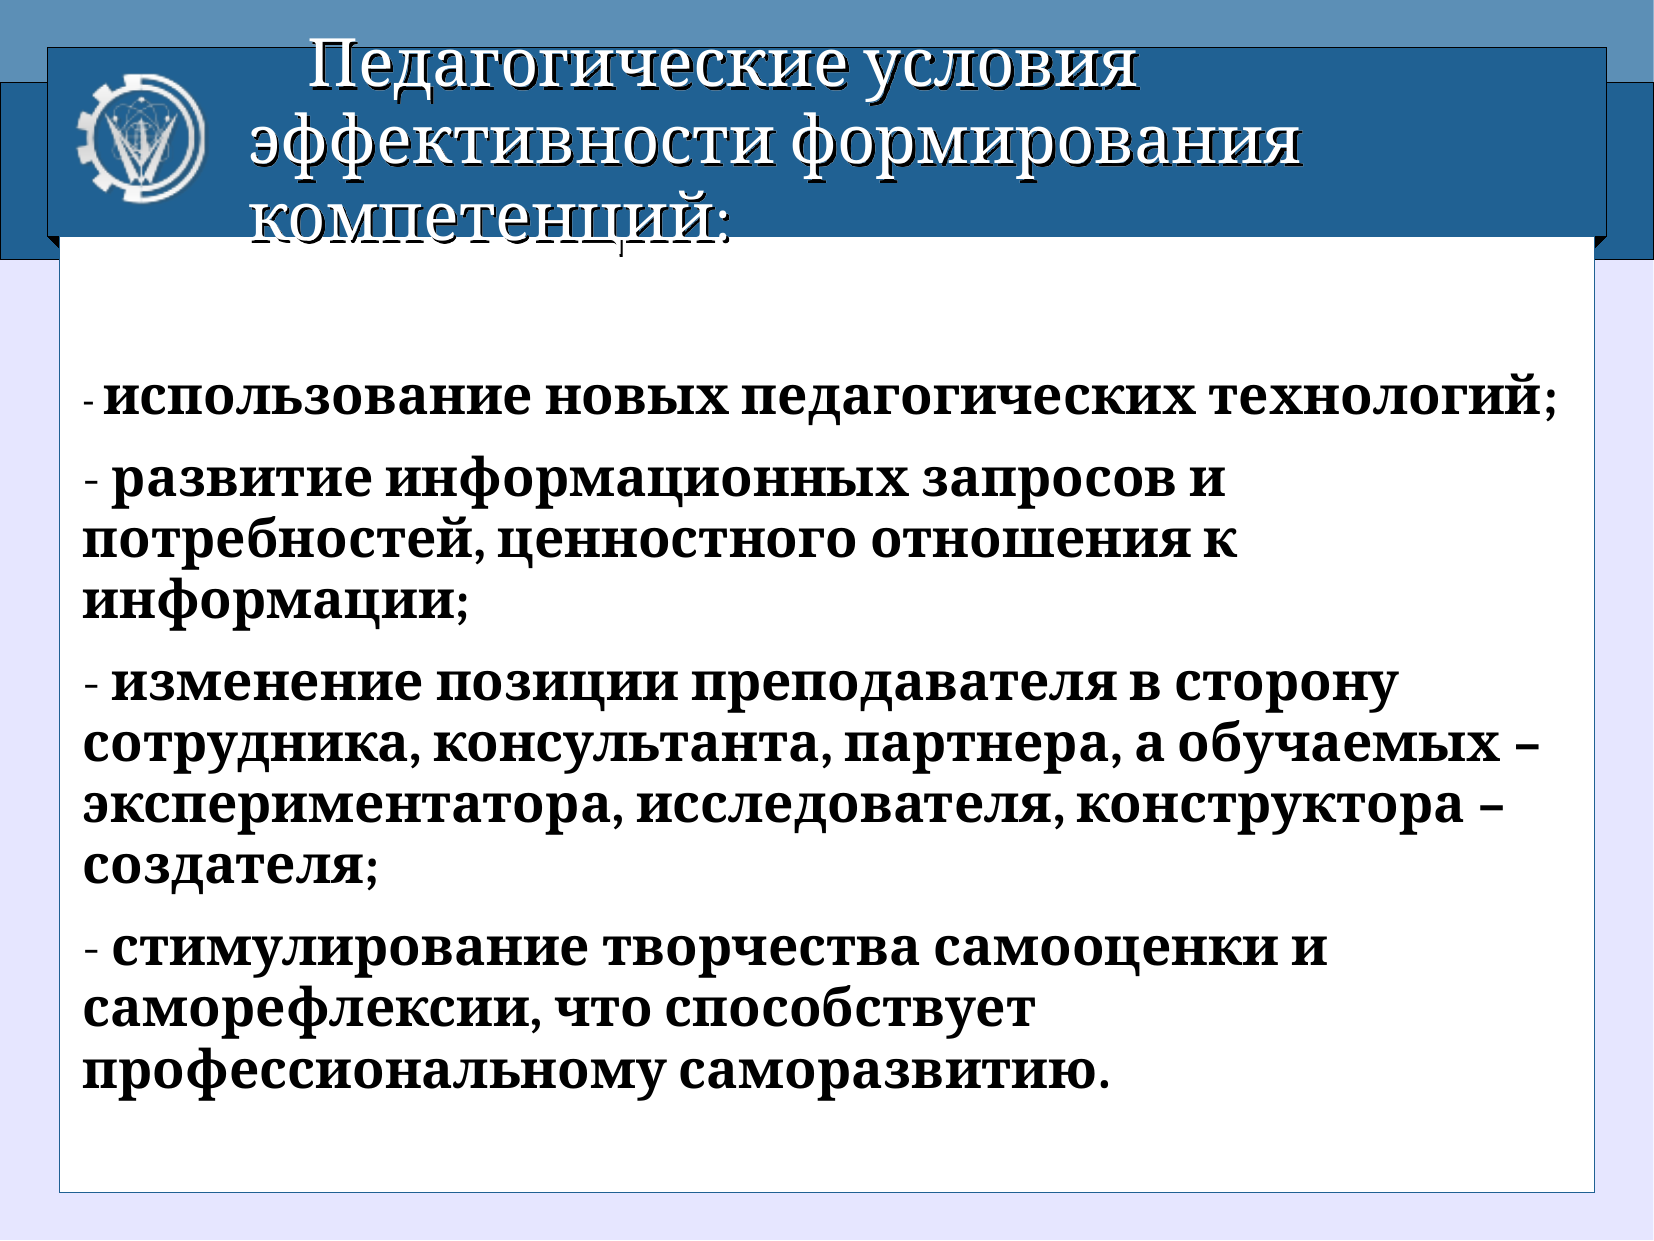

# Педагогические условия эффективности формирования компетенций:
- использование новых педагогических технологий;
- развитие информационных запросов и потребностей, ценностного отношения к информации;
- изменение позиции преподавателя в сторону сотрудника, консультанта, партнера, а обучаемых – экспериментатора, исследователя, конструктора – создателя;
- стимулирование творчества самооценки и саморефлексии, что способствует профессиональному саморазвитию.